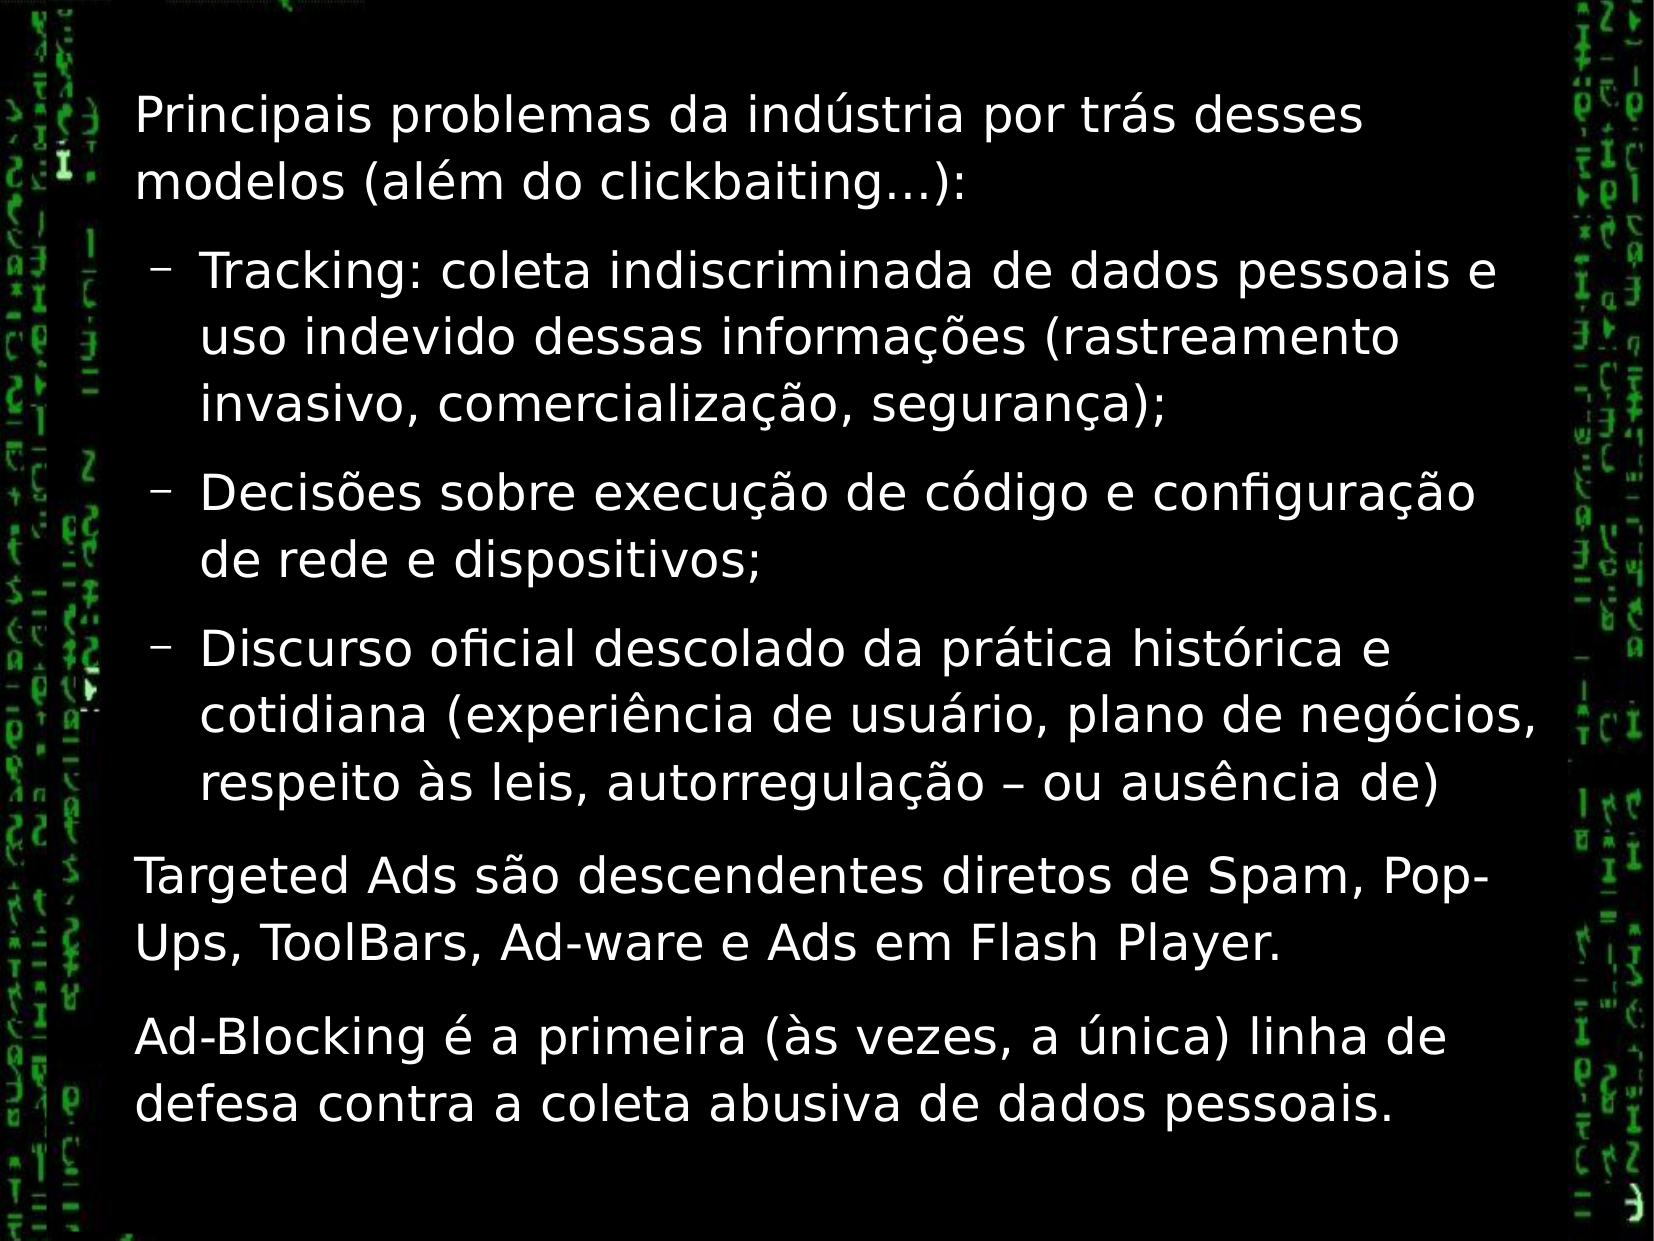

# Principais problemas da indústria por trás desses modelos (além do clickbaiting...):
Tracking: coleta indiscriminada de dados pessoais e uso indevido dessas informações (rastreamento invasivo, comercialização, segurança);
Decisões sobre execução de código e configuração de rede e dispositivos;
Discurso oficial descolado da prática histórica e cotidiana (experiência de usuário, plano de negócios, respeito às leis, autorregulação – ou ausência de)
Targeted Ads são descendentes diretos de Spam, Pop-Ups, ToolBars, Ad-ware e Ads em Flash Player.
Ad-Blocking é a primeira (às vezes, a única) linha de defesa contra a coleta abusiva de dados pessoais.